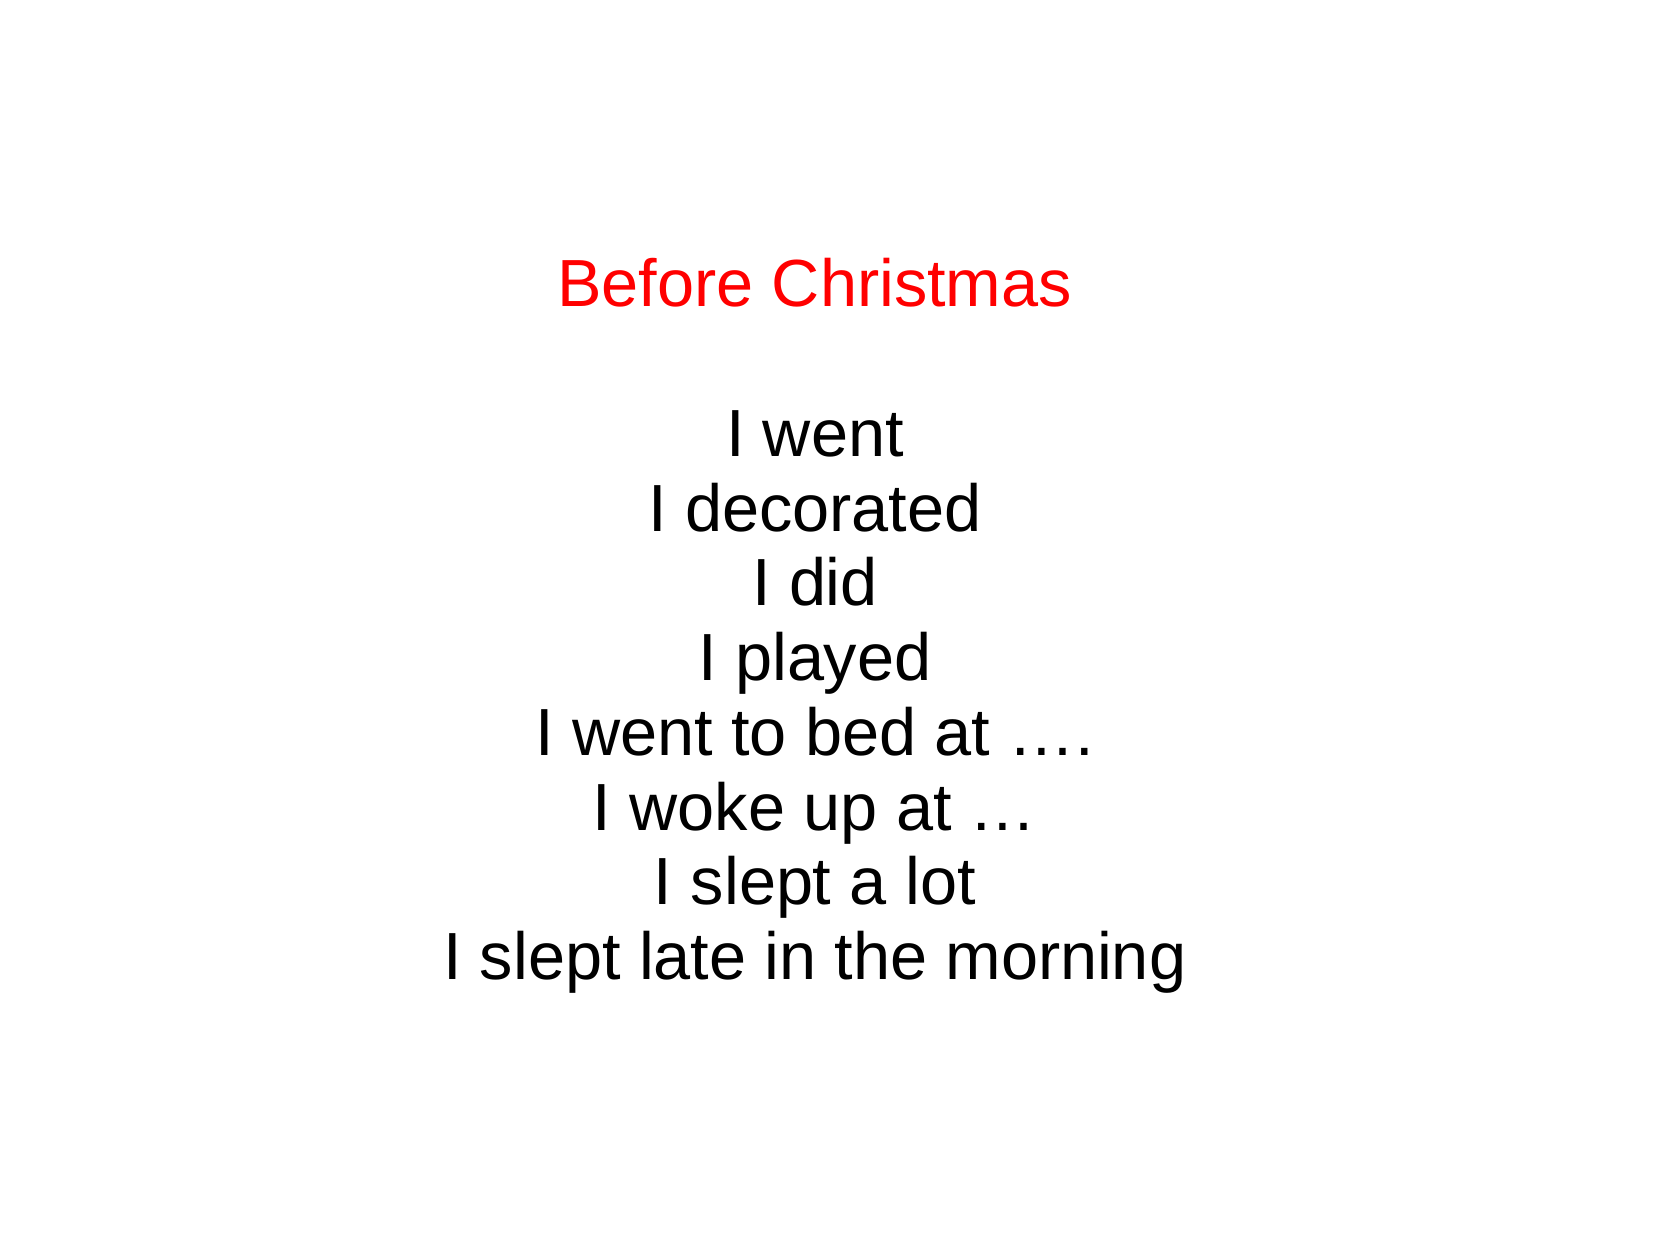

Before Christmas
I went
I decorated
I did
I played
I went to bed at ….
I woke up at …
I slept a lot
I slept late in the morning